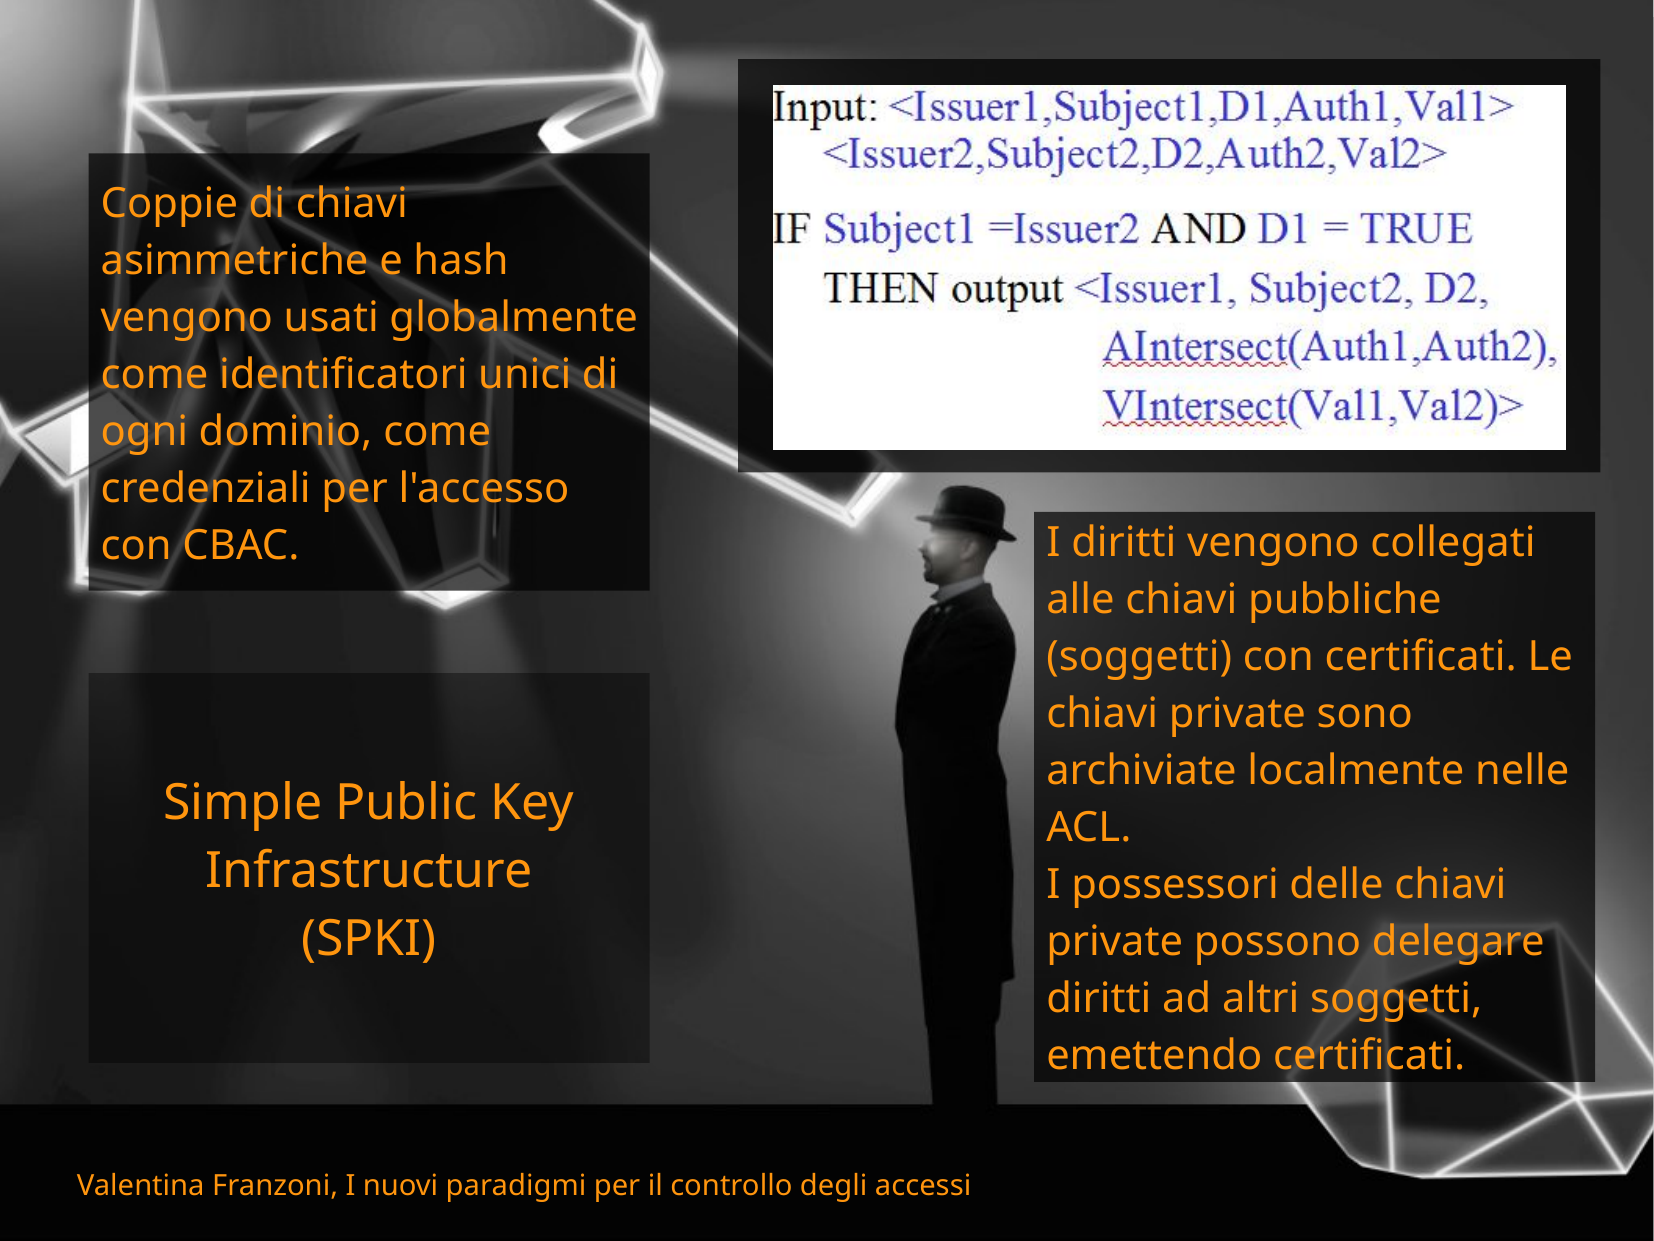

Coppie di chiavi asimmetriche e hash vengono usati globalmente come identificatori unici di ogni dominio, come credenziali per l'accesso con CBAC.
I diritti vengono collegati alle chiavi pubbliche (soggetti) con certificati. Le chiavi private sono archiviate localmente nelle ACL.
I possessori delle chiavi private possono delegare diritti ad altri soggetti, emettendo certificati.
Simple Public Key Infrastructure
(SPKI)
# Valentina Franzoni, I nuovi paradigmi per il controllo degli accessi